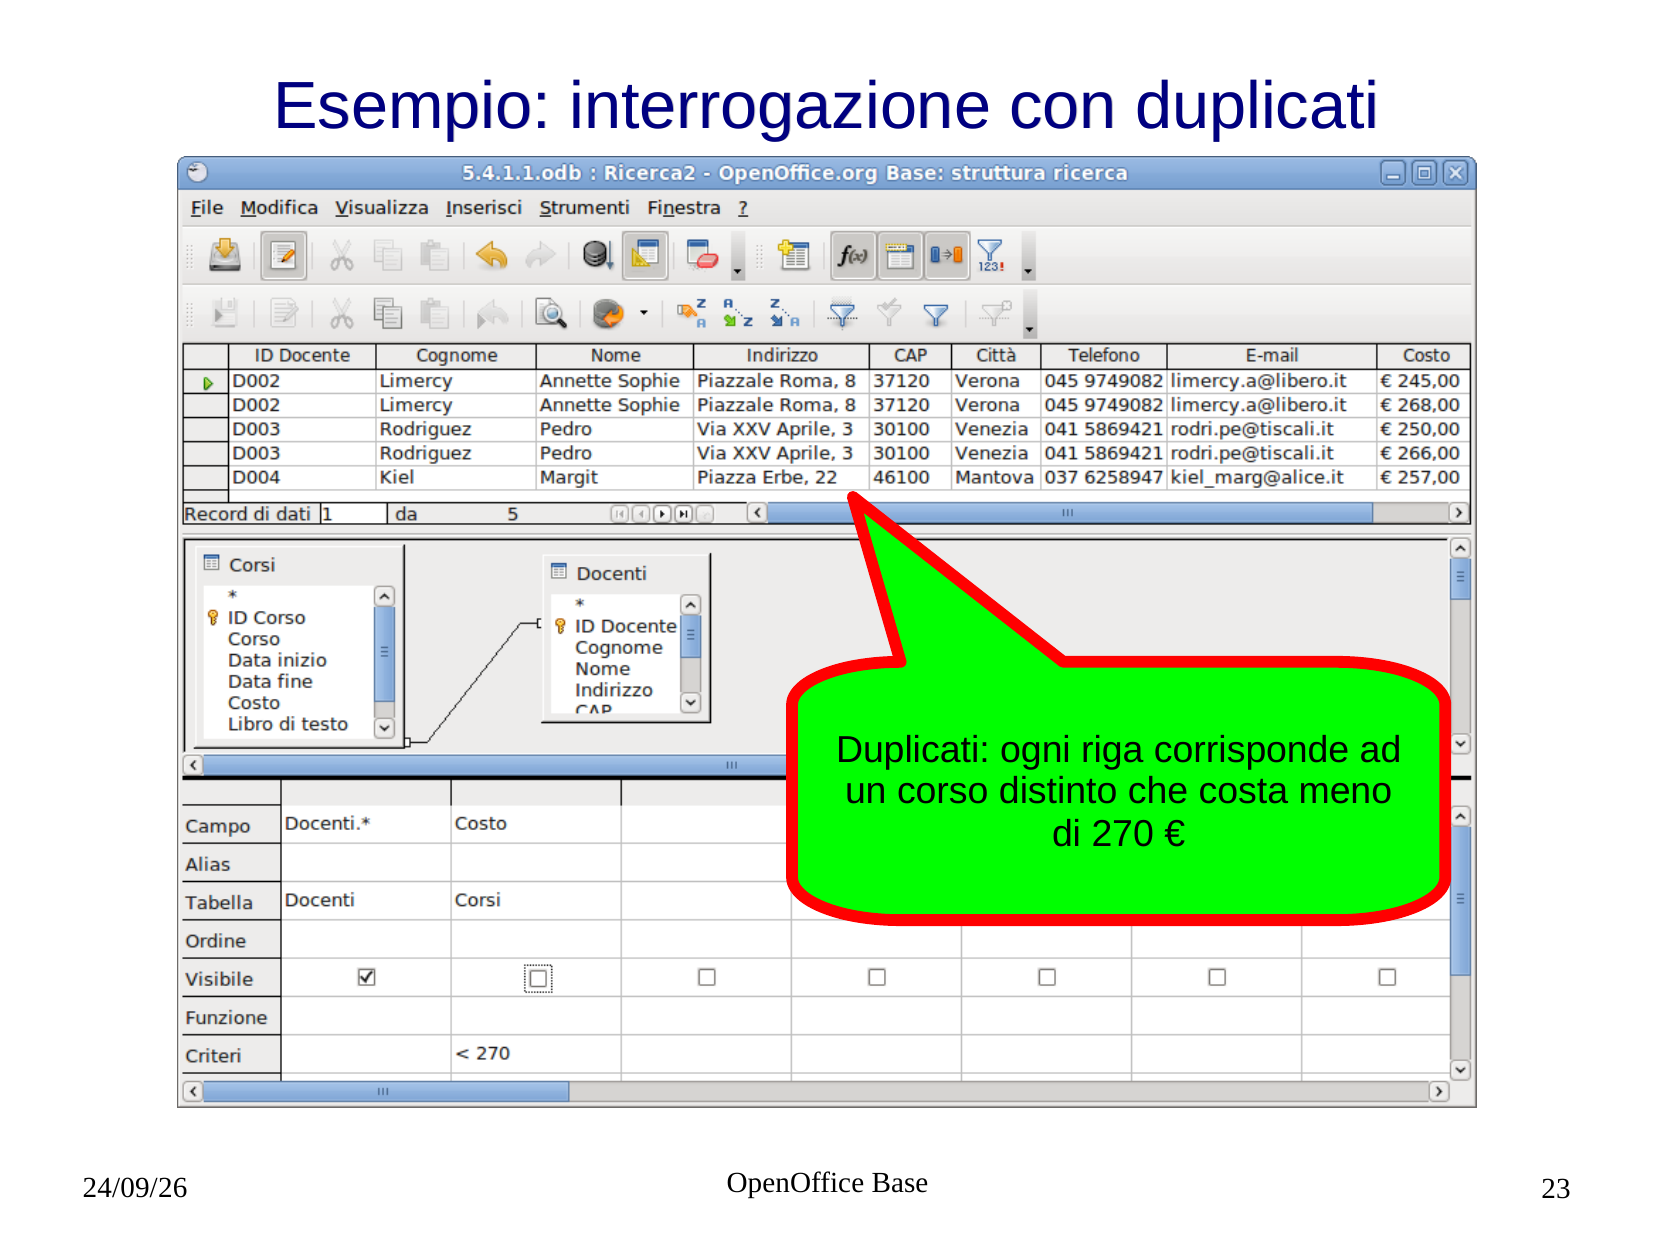

# Esempio: interrogazione con duplicati
Duplicati: ogni riga corrisponde ad
un corso distinto che costa meno
di 270 €